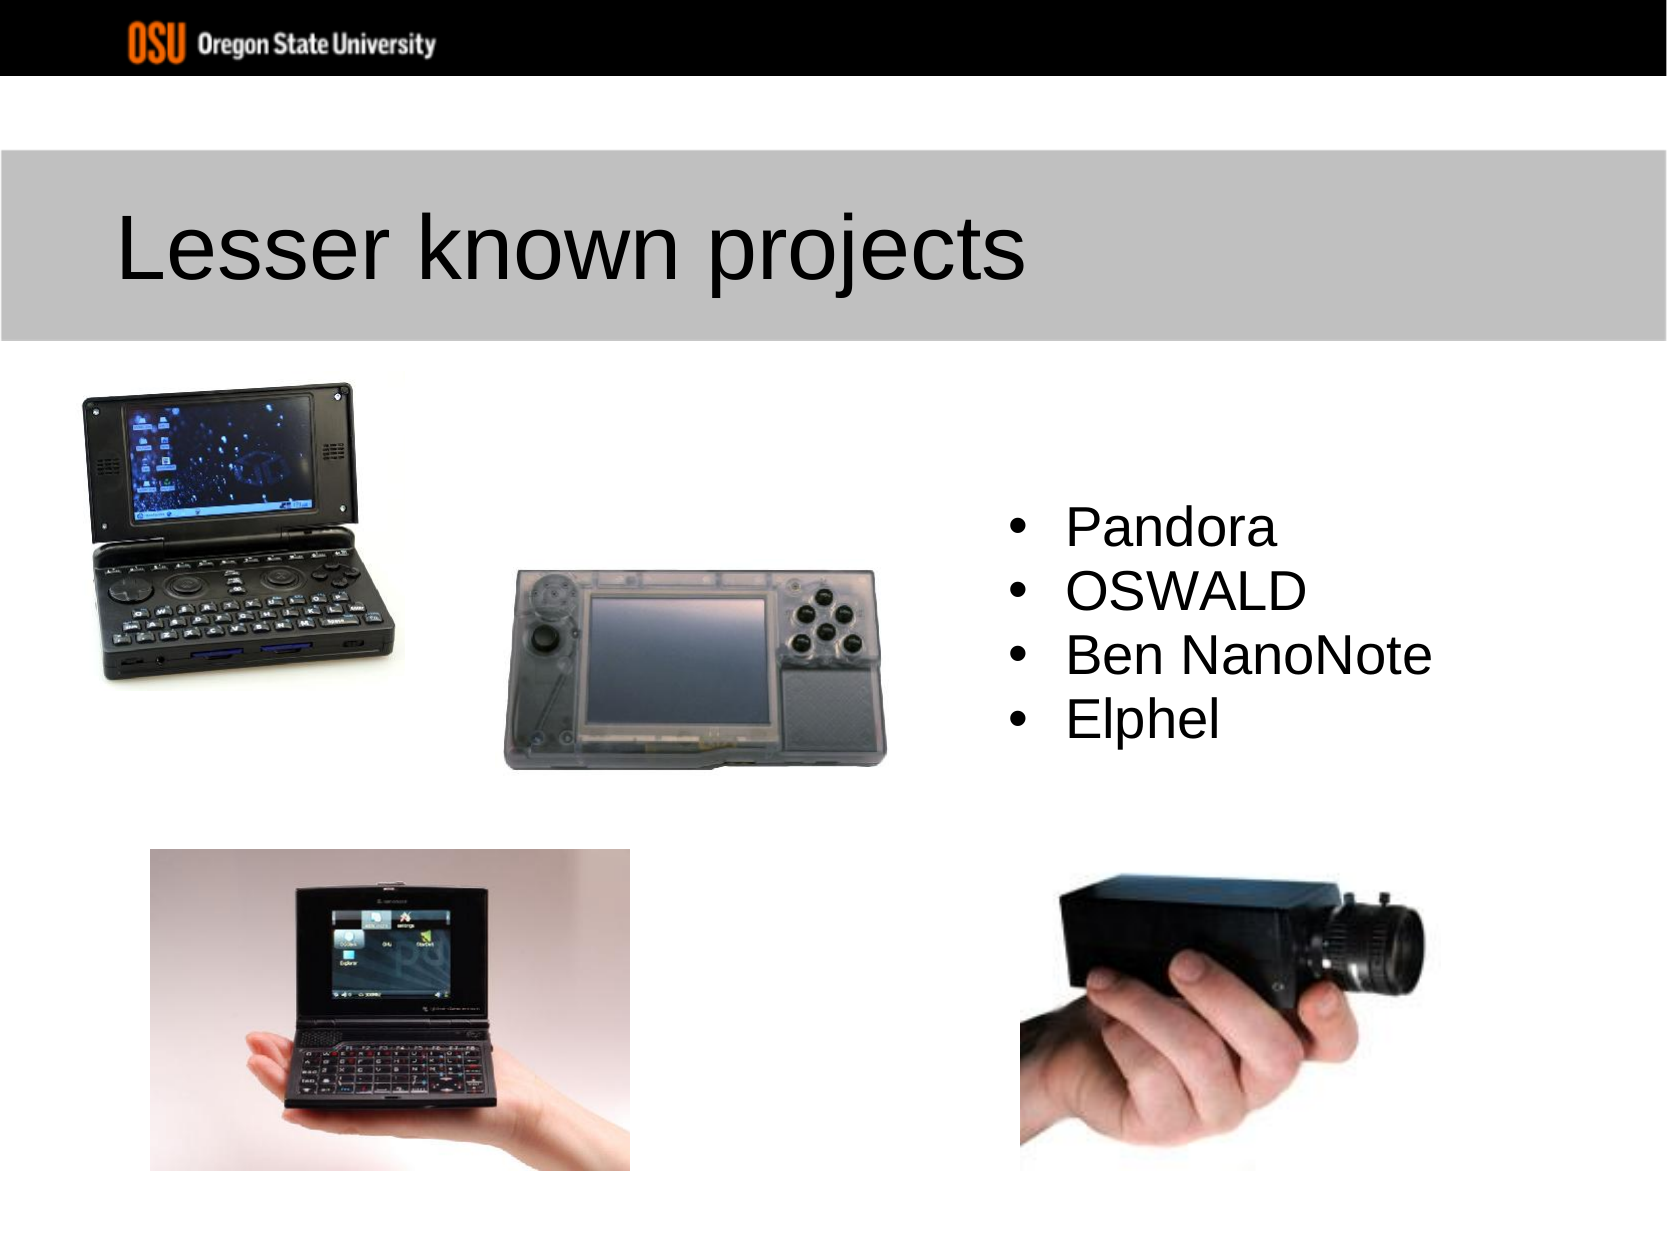

# Lesser known projects
Pandora
OSWALD
Ben NanoNote
Elphel